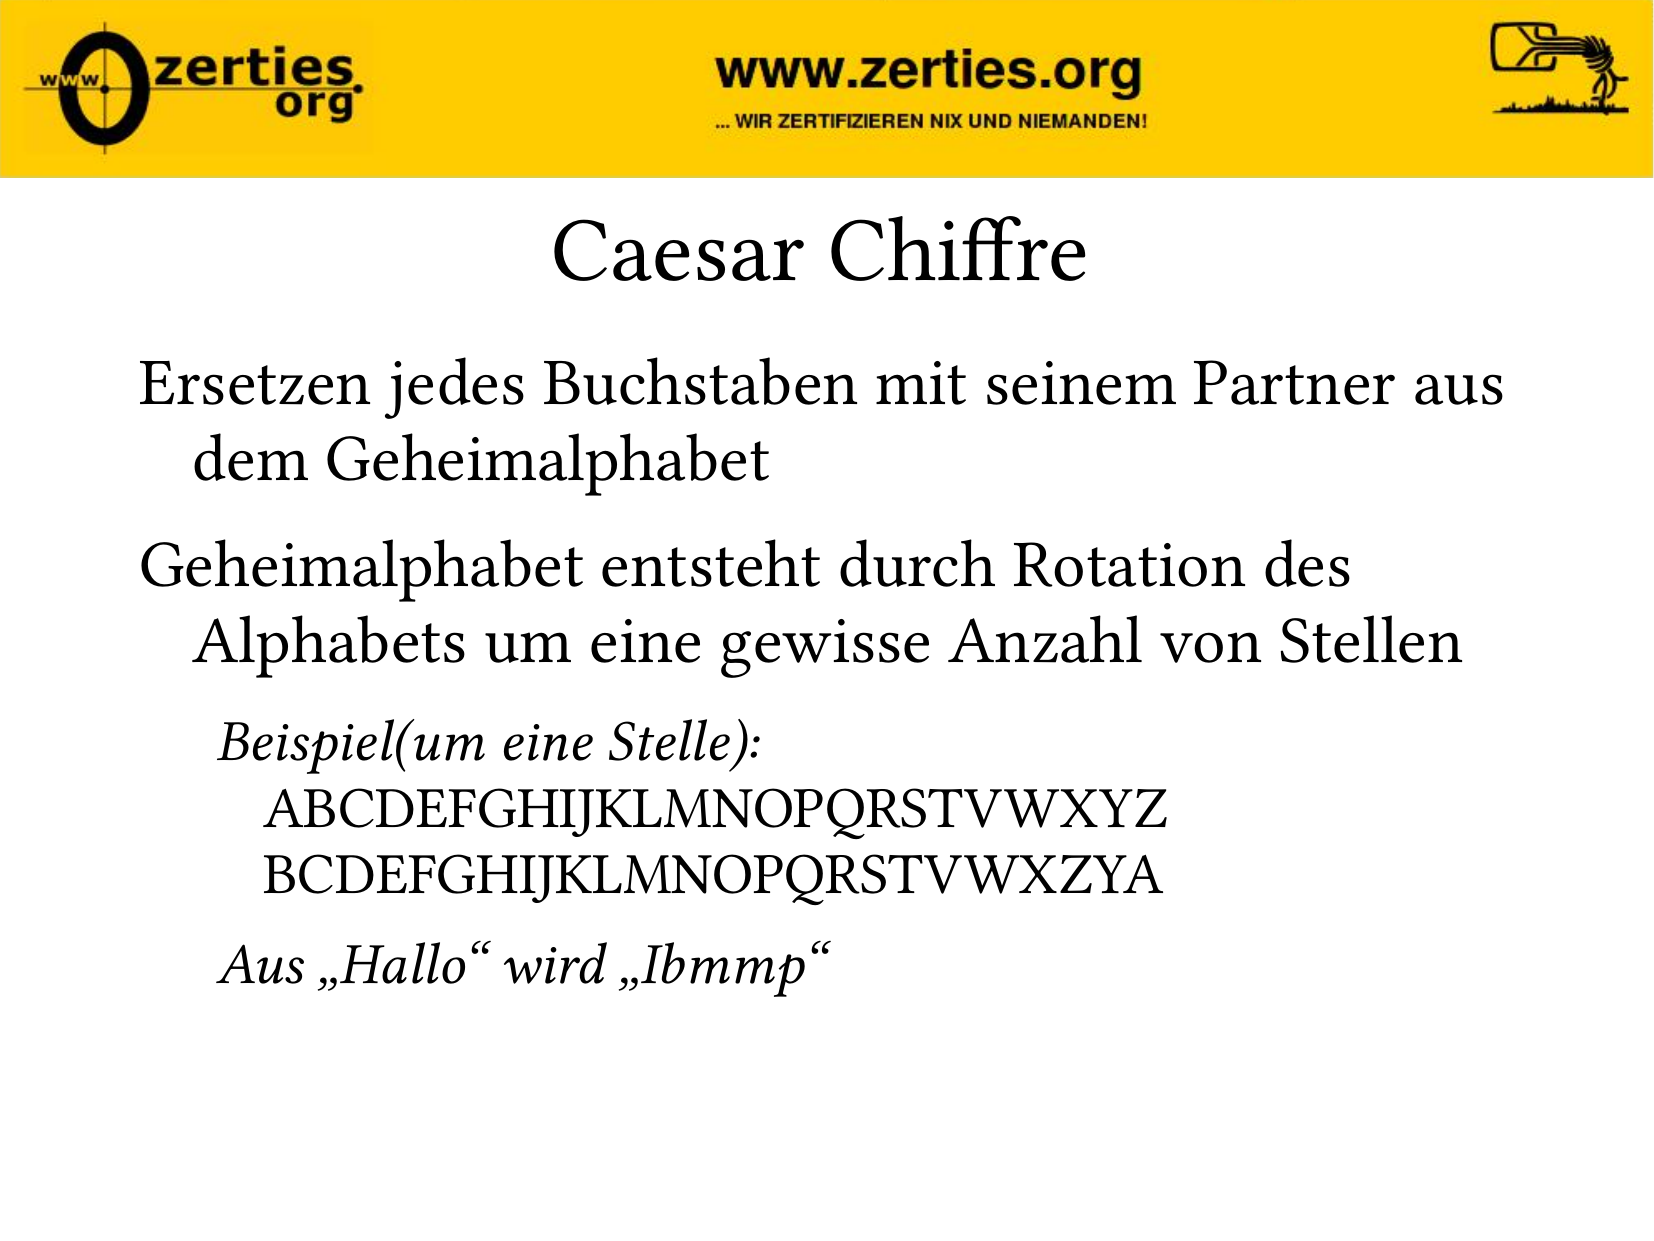

# Caesar Chiffre
Ersetzen jedes Buchstaben mit seinem Partner aus dem Geheimalphabet
Geheimalphabet entsteht durch Rotation des Alphabets um eine gewisse Anzahl von Stellen
Beispiel(um eine Stelle):
ABCDEFGHIJKLMNOPQRSTVWXYZ
BCDEFGHIJKLMNOPQRSTVWXZYA
Aus „Hallo“ wird „Ibmmp“